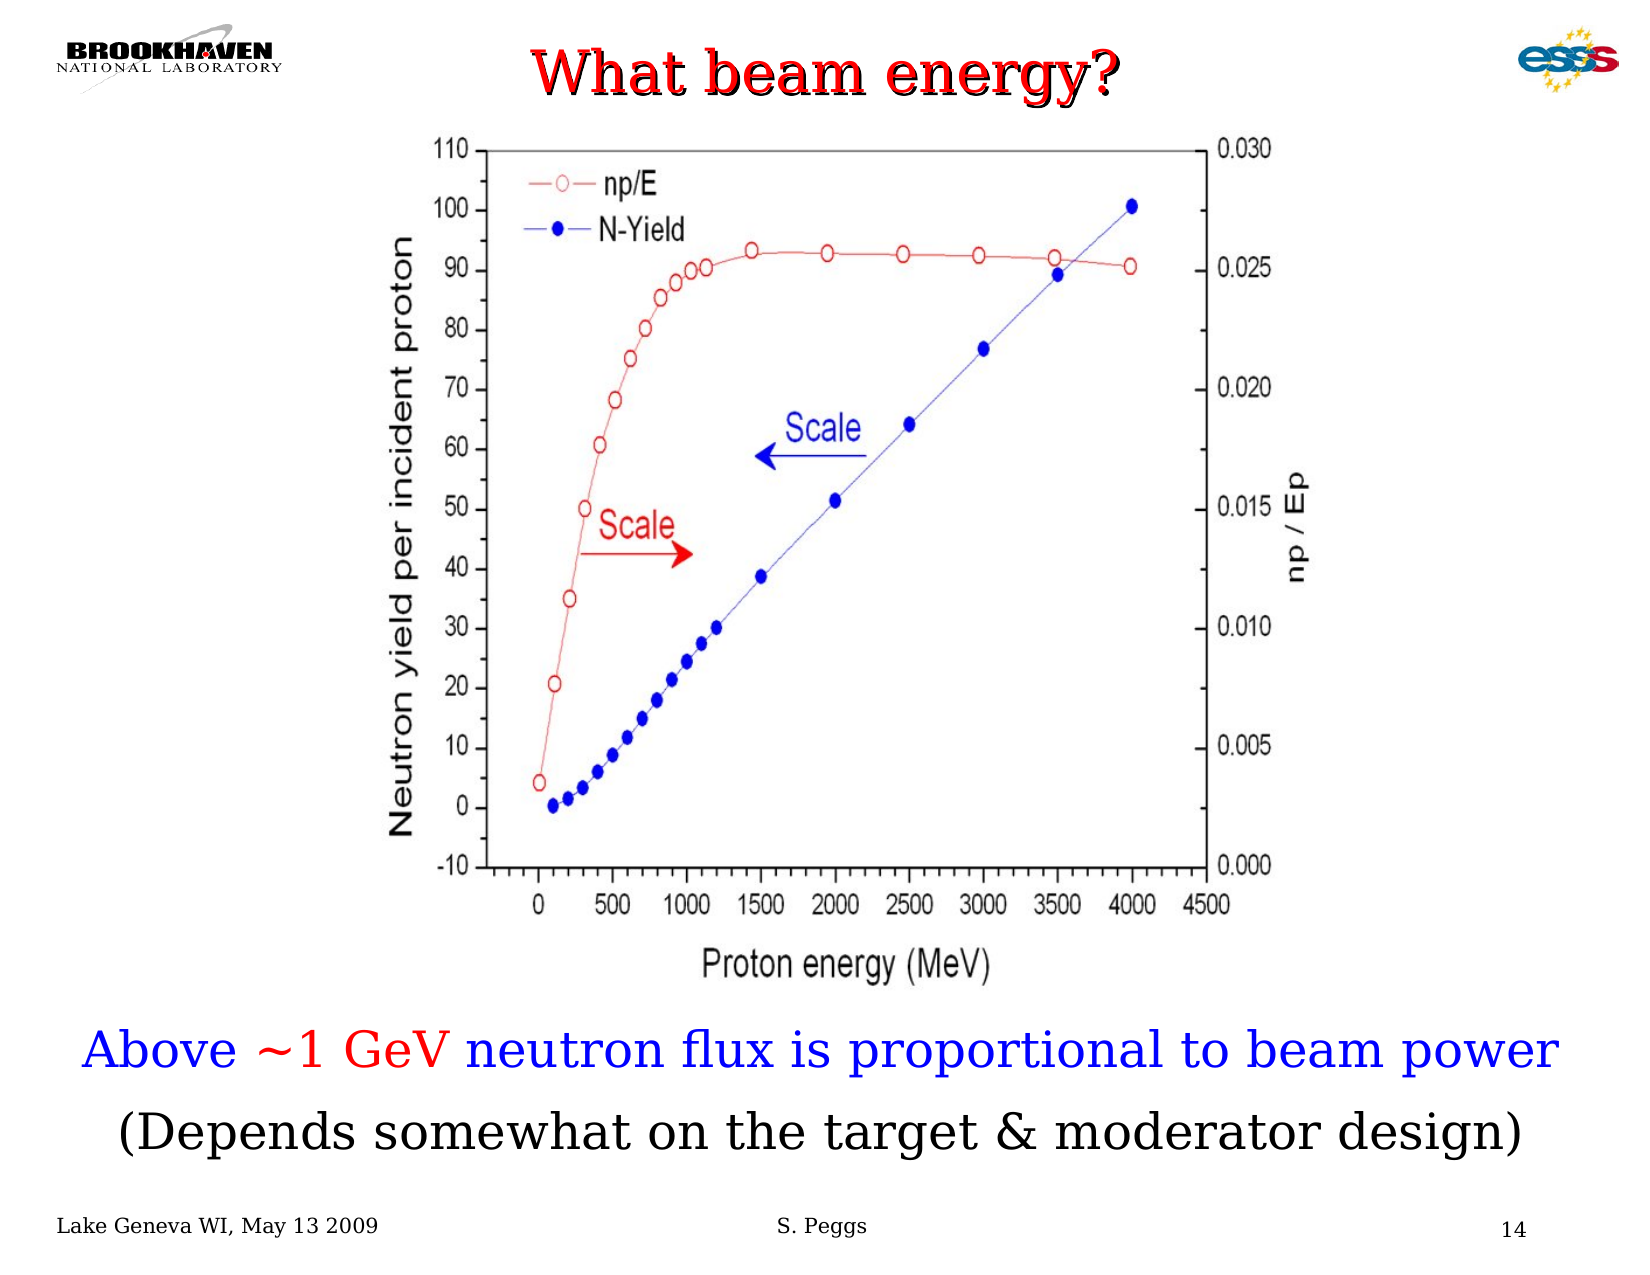

What beam energy?
Above ~1 GeV neutron flux is proportional to beam power
(Depends somewhat on the target & moderator design)